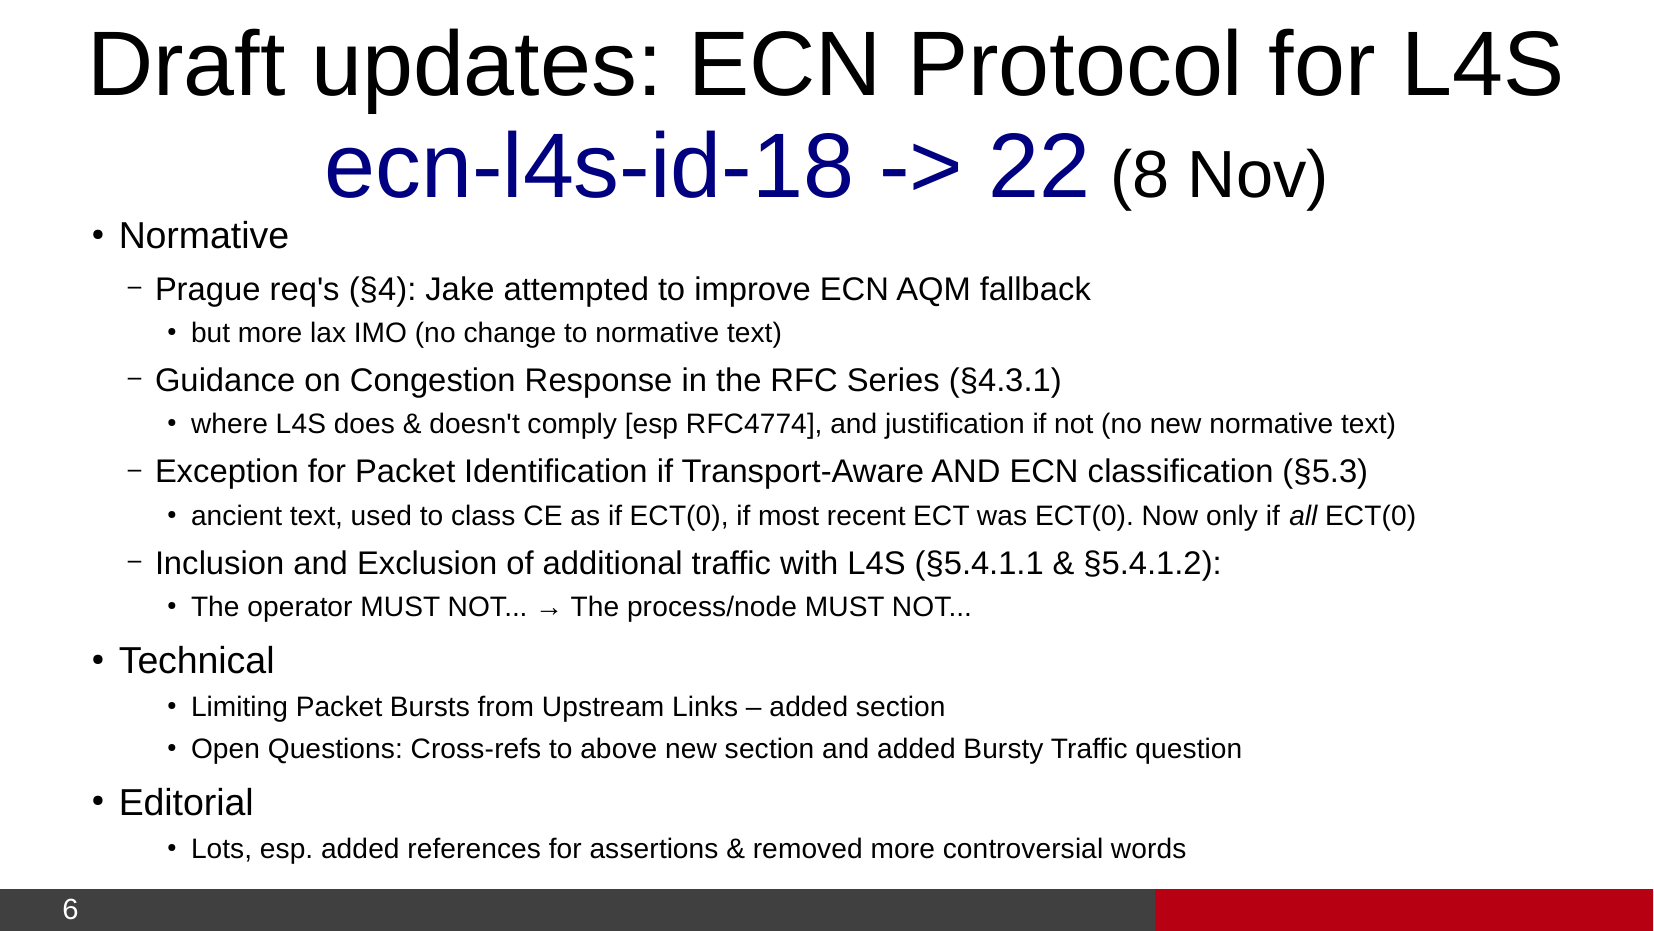

# Draft updates: ECN Protocol for L4S ecn-l4s-id-18 -> 22 (8 Nov)
Normative
Prague req's (§4): Jake attempted to improve ECN AQM fallback
but more lax IMO (no change to normative text)
Guidance on Congestion Response in the RFC Series (§4.3.1)
where L4S does & doesn't comply [esp RFC4774], and justification if not (no new normative text)
Exception for Packet Identification if Transport-Aware AND ECN classification (§5.3)
ancient text, used to class CE as if ECT(0), if most recent ECT was ECT(0). Now only if all ECT(0)
Inclusion and Exclusion of additional traffic with L4S (§5.4.1.1 & §5.4.1.2):
The operator MUST NOT... → The process/node MUST NOT...
Technical
Limiting Packet Bursts from Upstream Links – added section
Open Questions: Cross-refs to above new section and added Bursty Traffic question
Editorial
Lots, esp. added references for assertions & removed more controversial words
6